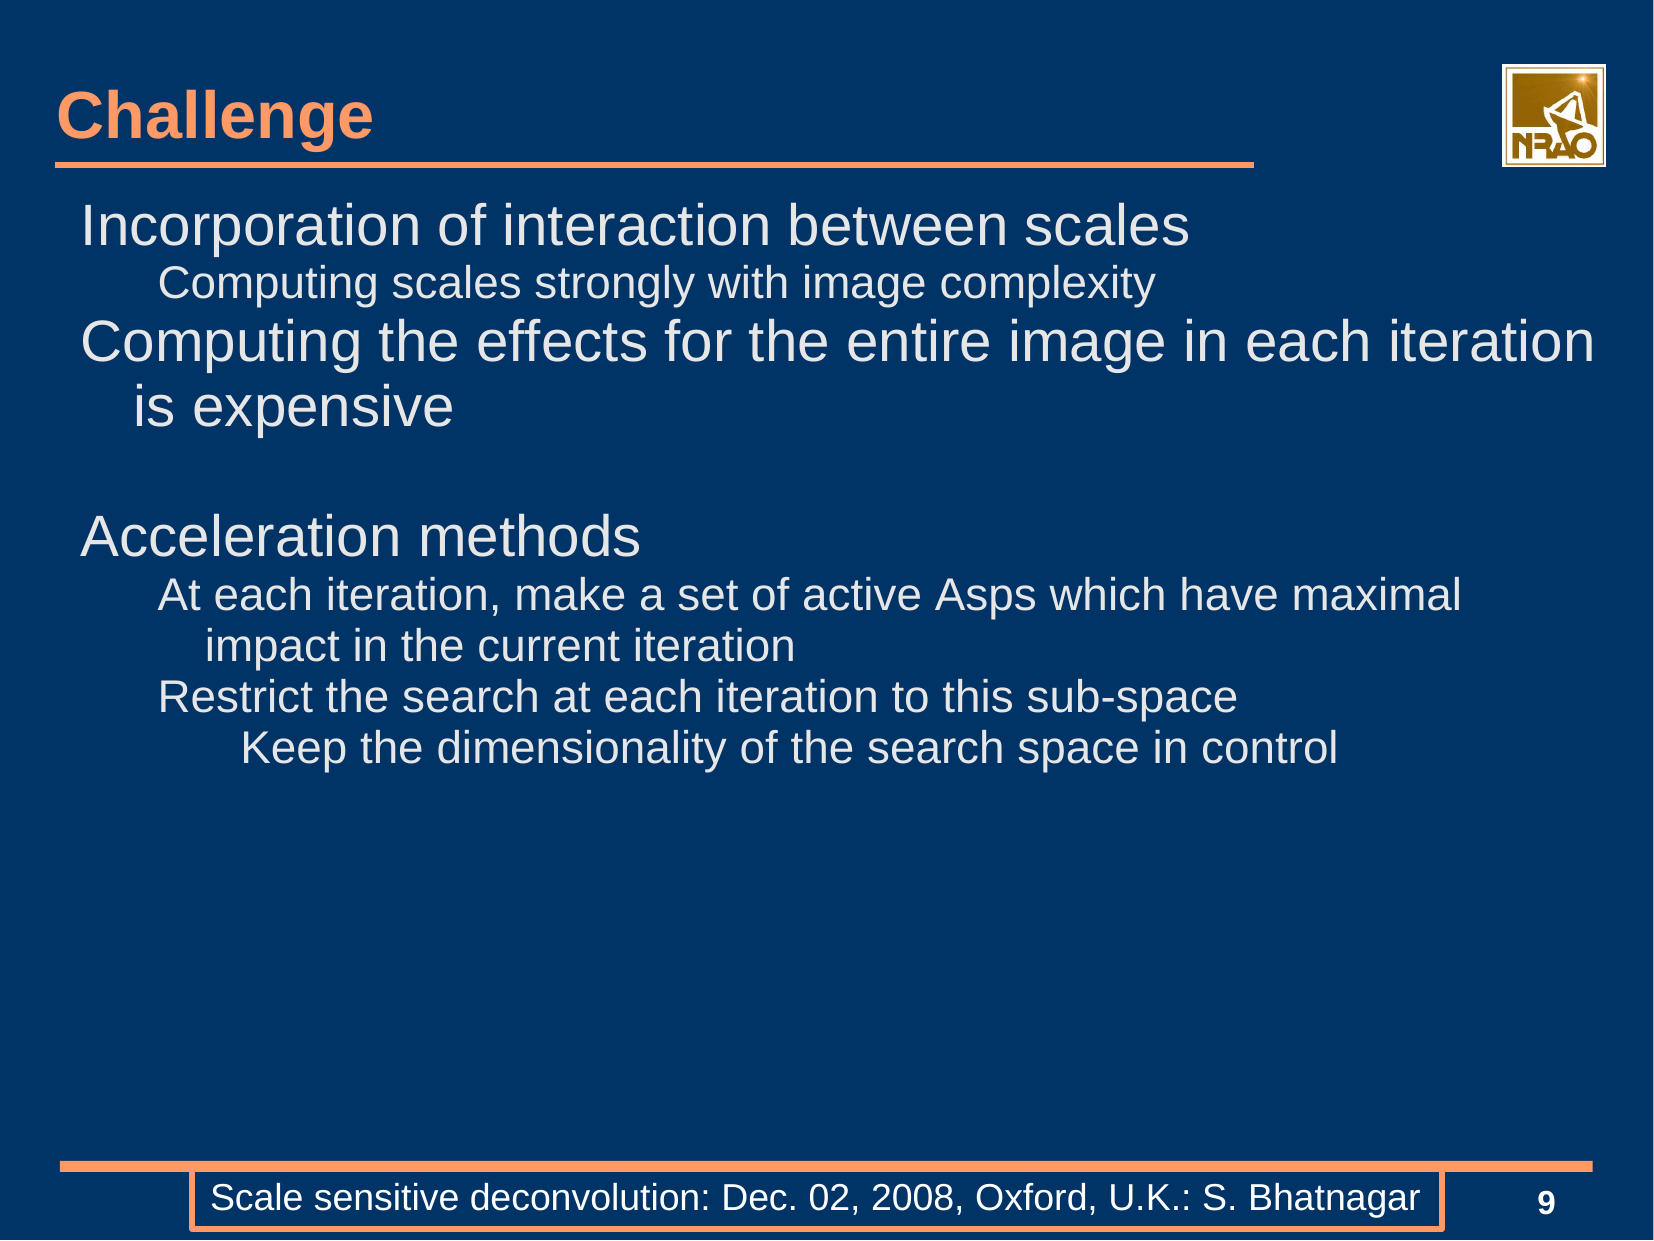

# Challenge
Incorporation of interaction between scales
Computing scales strongly with image complexity
Computing the effects for the entire image in each iteration is expensive
Acceleration methods
At each iteration, make a set of active Asps which have maximal impact in the current iteration
Restrict the search at each iteration to this sub-space
Keep the dimensionality of the search space in control